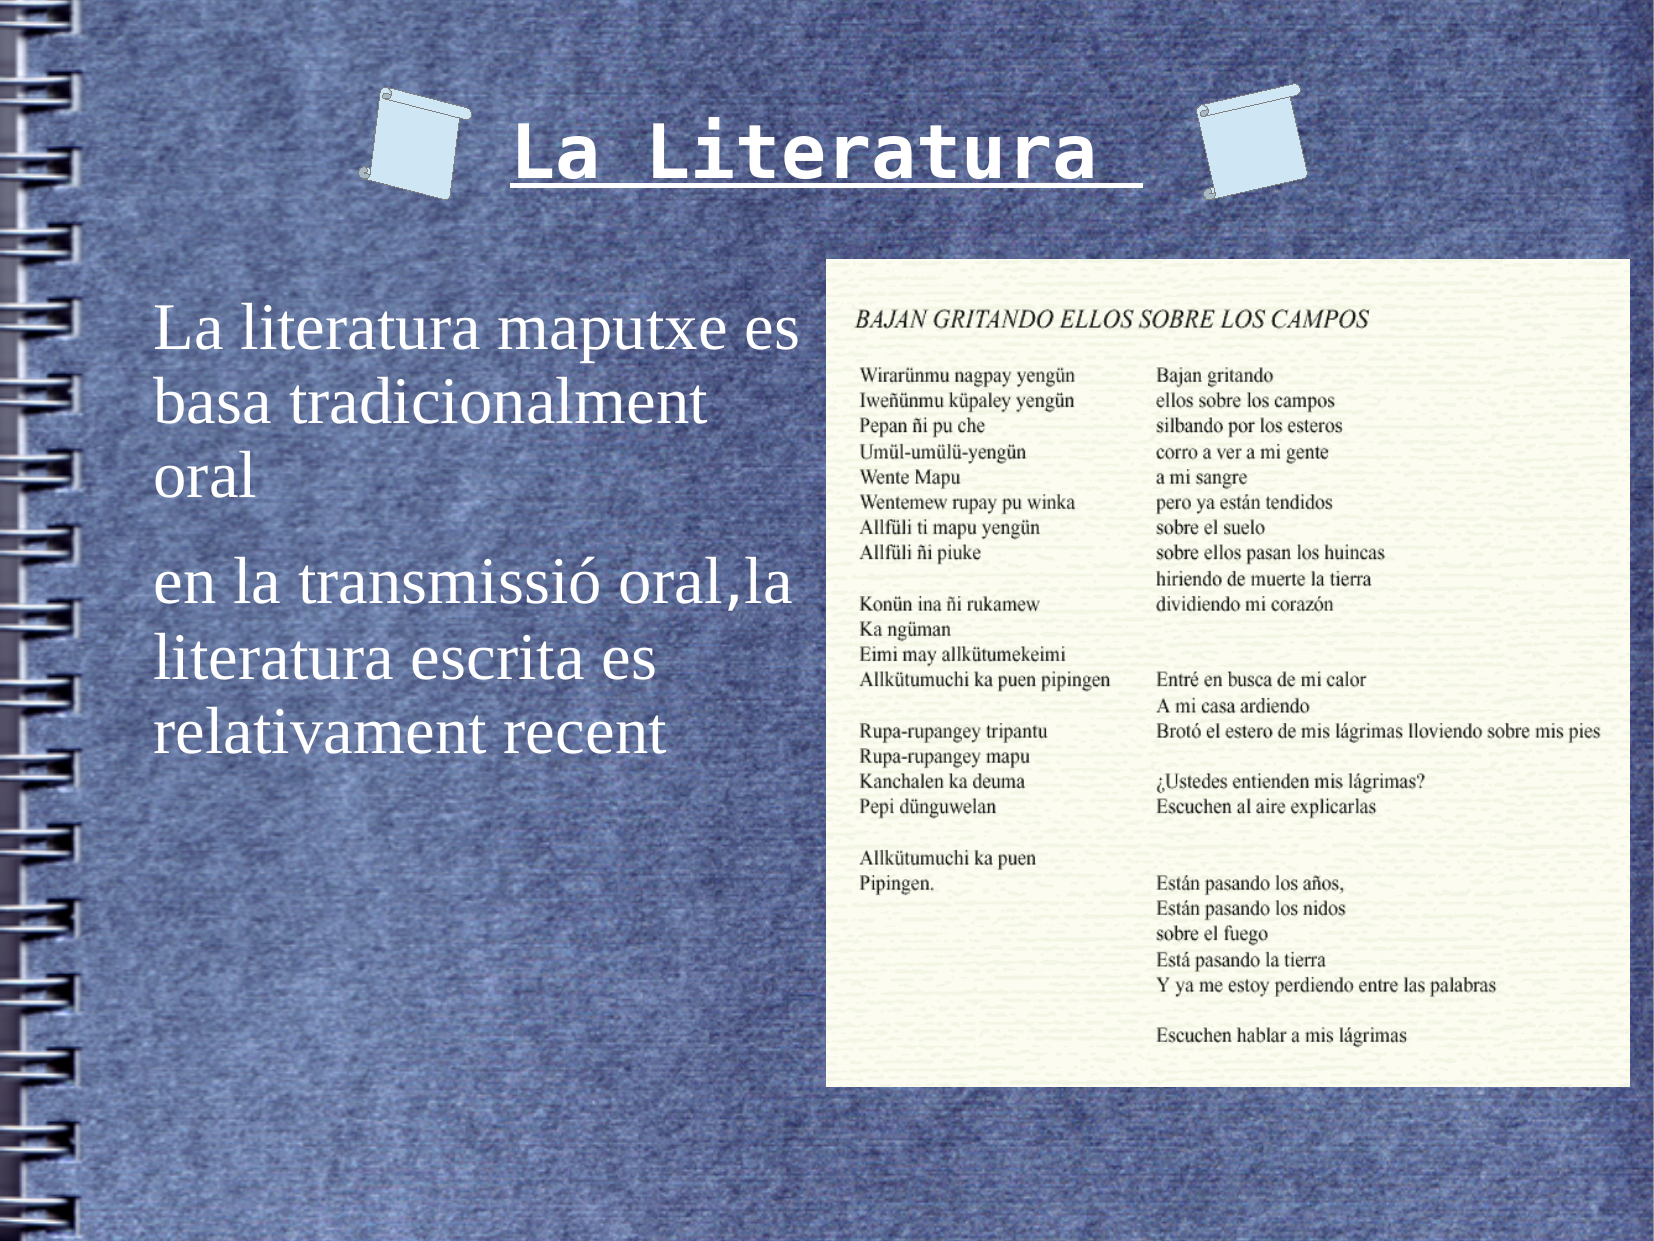

# La Literatura
La literatura maputxe es basa tradicionalment oral
en la transmissió oral,la literatura escrita es relativament recent